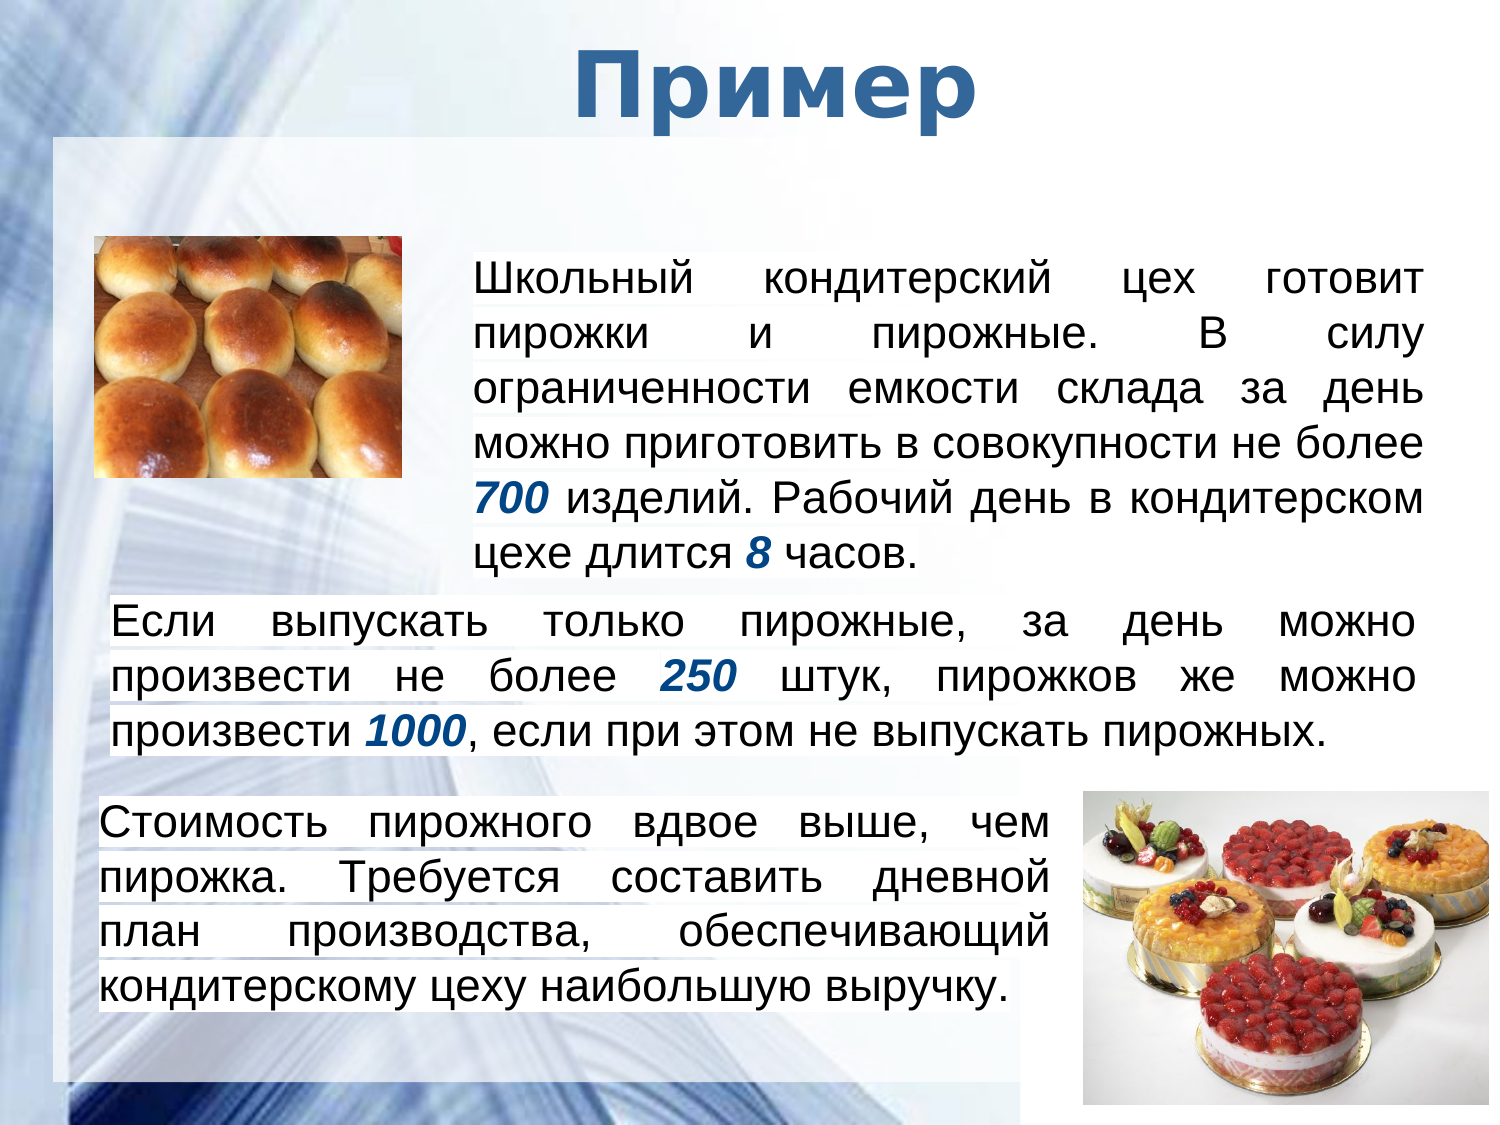

Пример
# Школьный кондитерский цех готовит пирожки и пирожные. В силу ограниченности емкости склада за день можно приготовить в совокупности не более 700 изделий. Рабочий день в кондитерском цехе длится 8 часов.
Если выпускать только пирожные, за день можно произвести не более 250 штук, пирожков же можно произвести 1000, если при этом не выпускать пирожных.
Стоимость пирожного вдвое выше, чем пирожка. Требуется составить дневной план производства, обеспечивающий кондитерскому цеху наибольшую выручку.